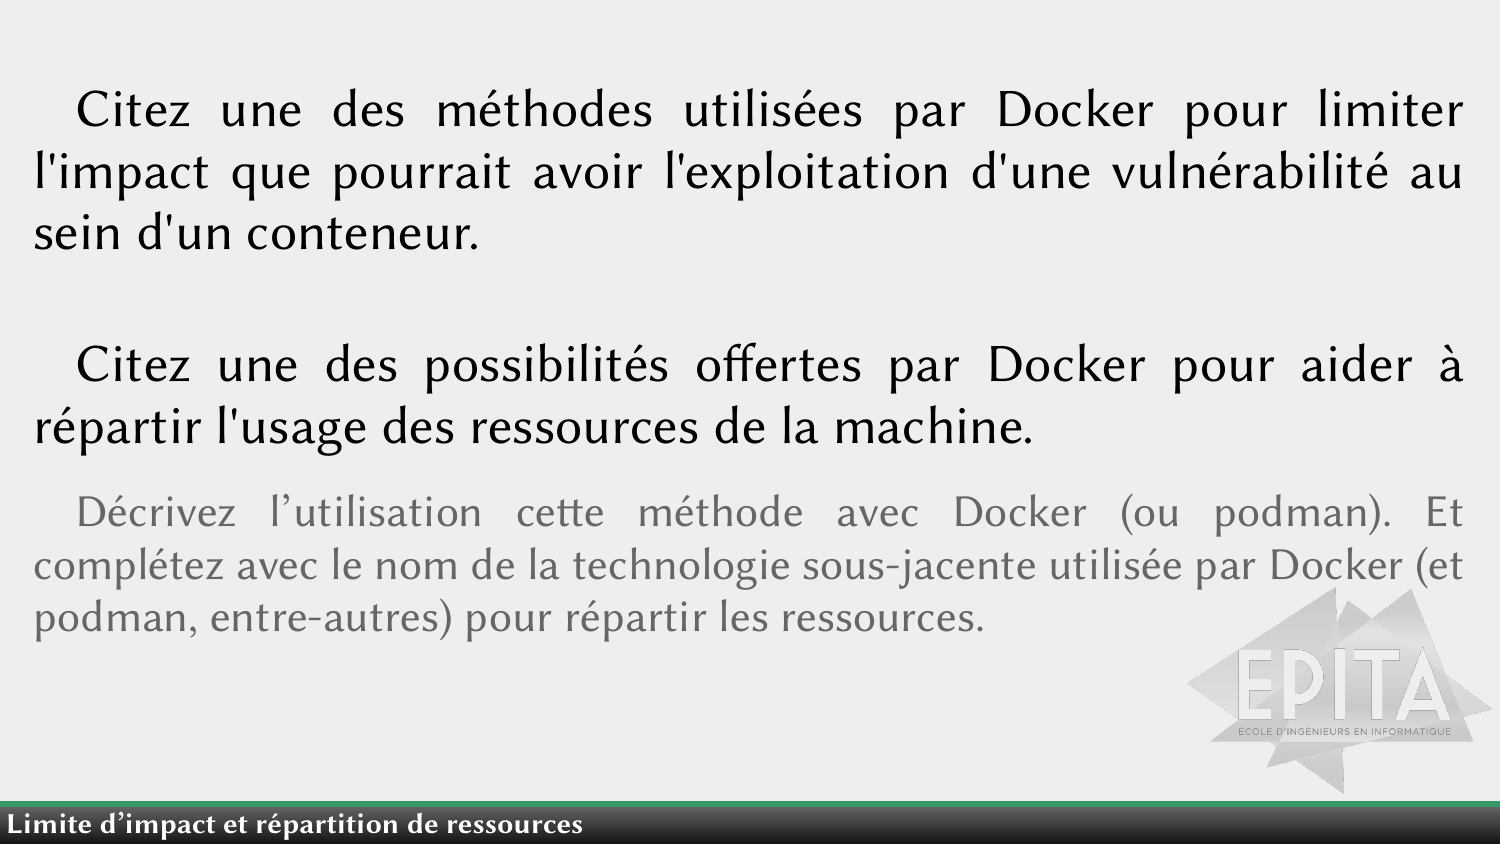

Citez une des méthodes utilisées par Docker pour limiter l'impact que pourrait avoir l'exploitation d'une vulnérabilité au sein d'un conteneur.
Citez une des possibilités offertes par Docker pour aider à répartir l'usage des ressources de la machine.
Décrivez l’utilisation cette méthode avec Docker (ou podman). Et complétez avec le nom de la technologie sous-jacente utilisée par Docker (et podman, entre-autres) pour répartir les ressources.
# Limite d’impact et répartition de ressources